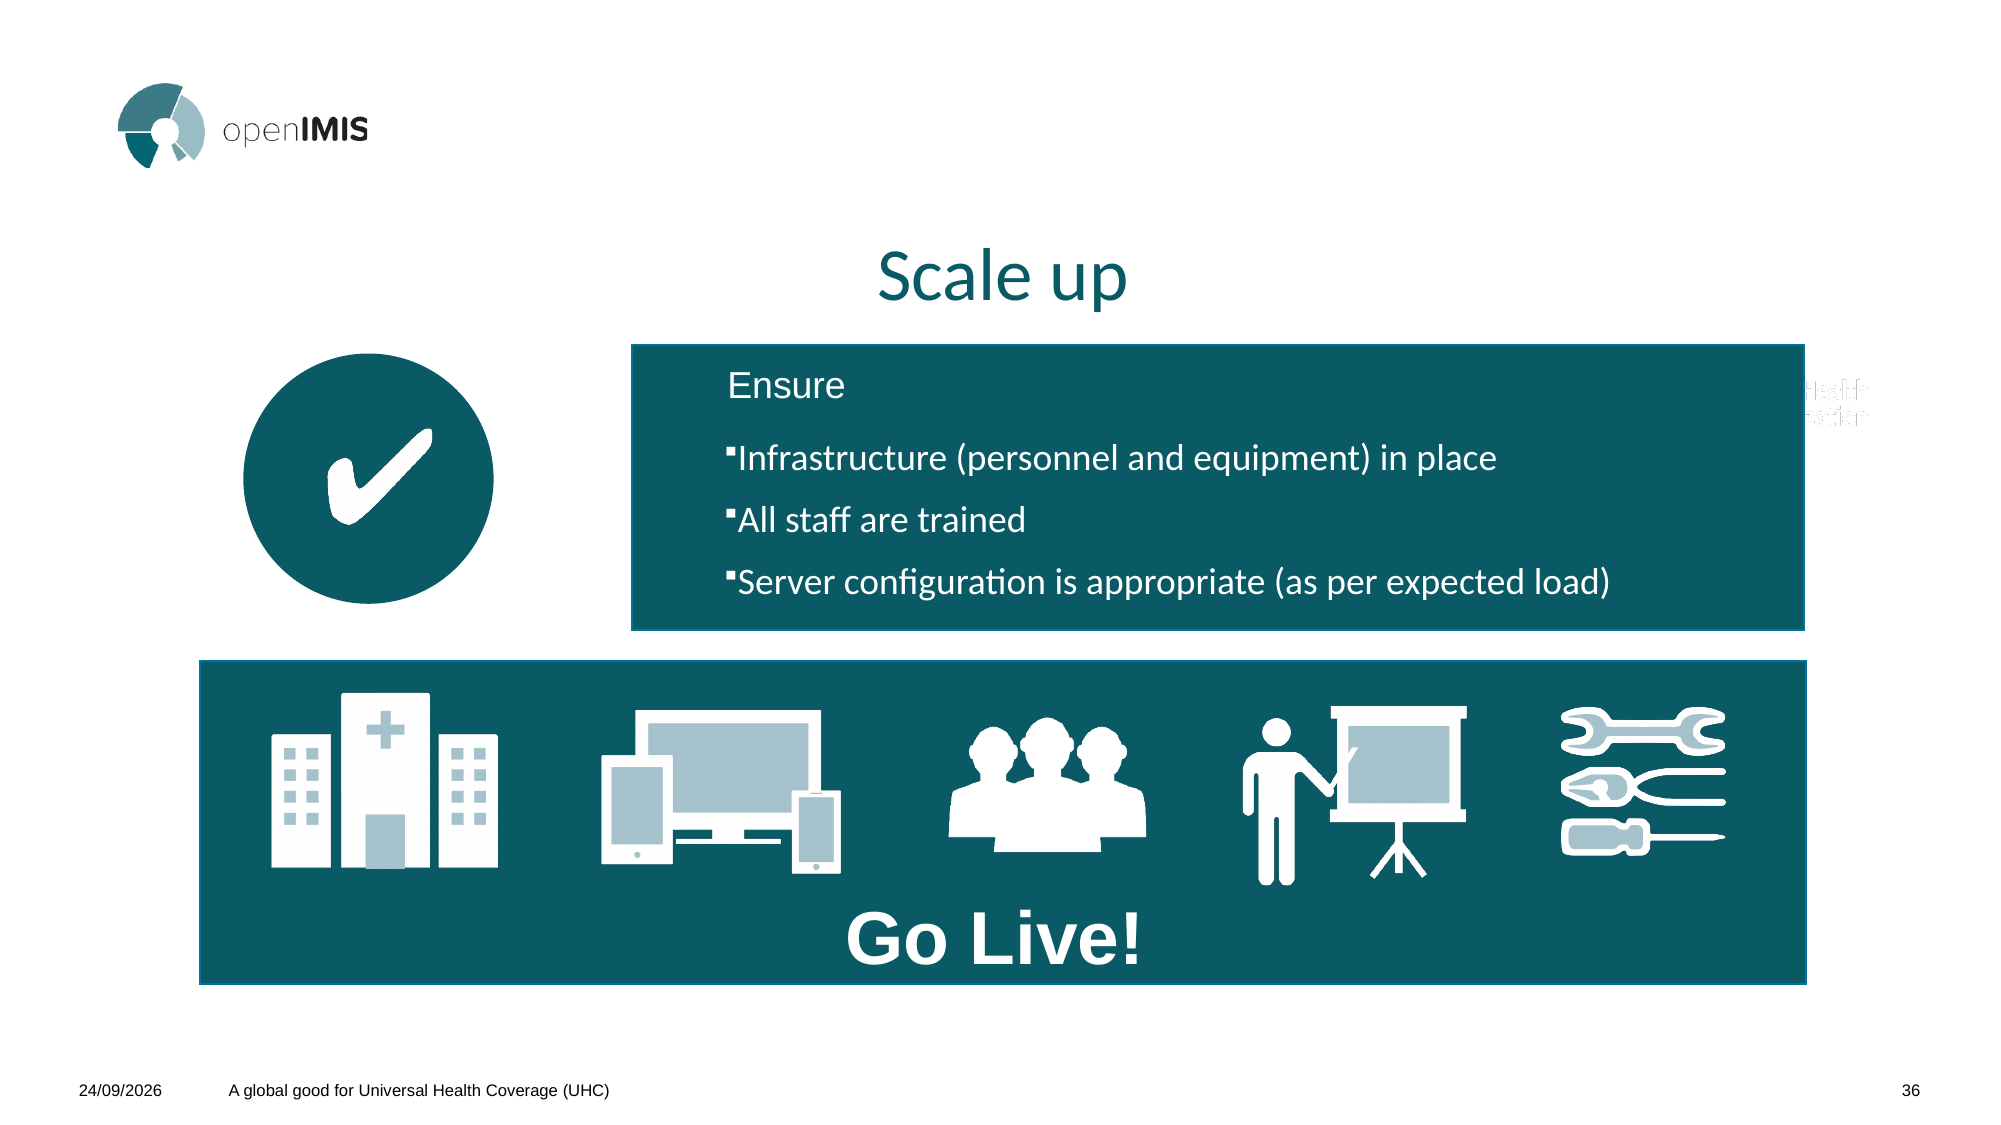

Scale up
Ensure
Infrastructure (personnel and equipment) in place
All staff are trained
Server configuration is appropriate (as per expected load)
Go Live!
A global good for Universal Health Coverage (UHC)